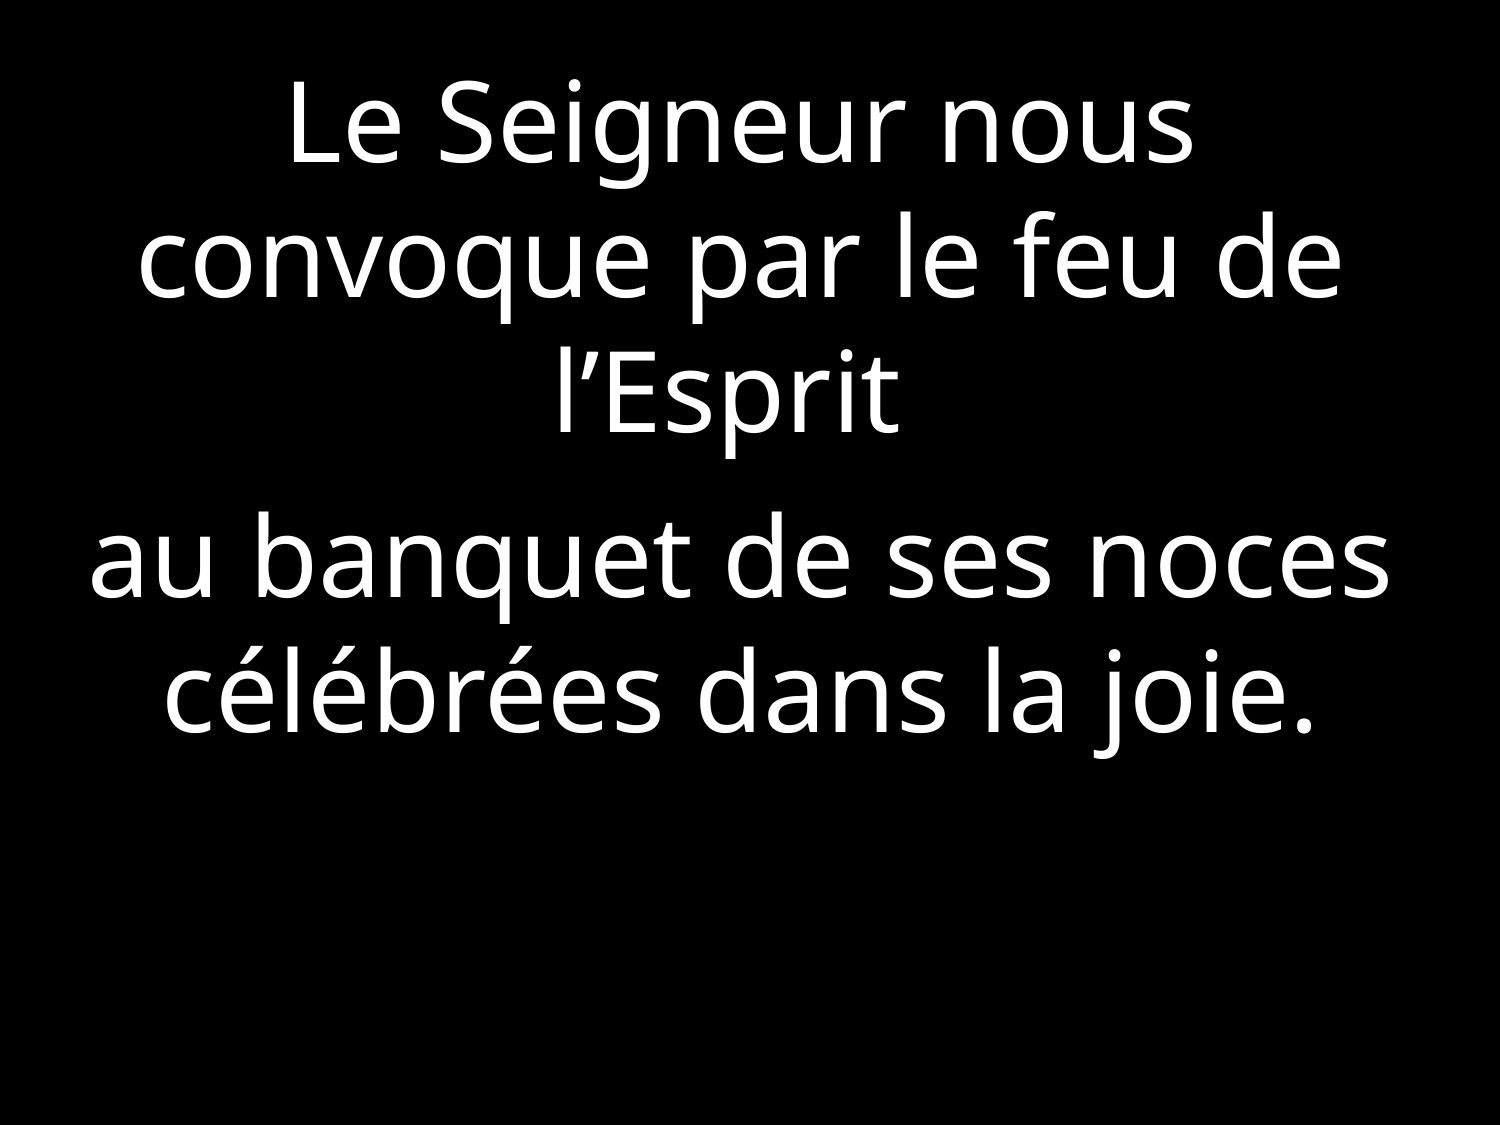

Le Seigneur nous convoque par le feu de l’Esprit
au banquet de ses noces célébrées dans la joie.
#